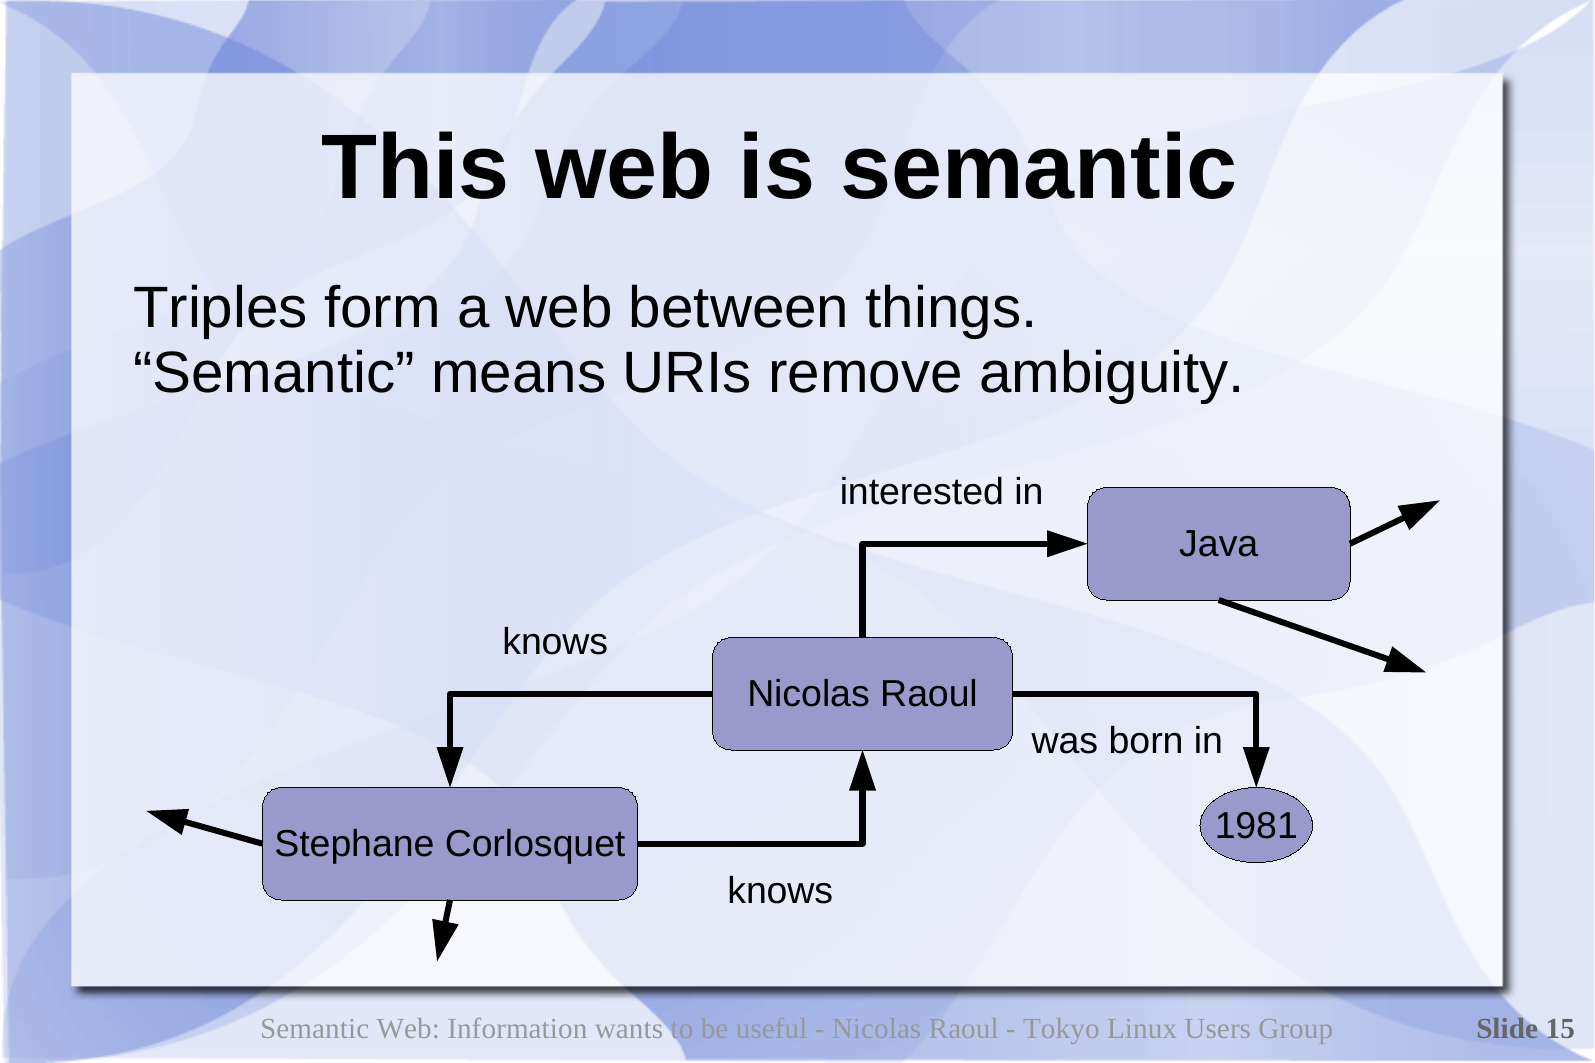

# This web is semantic
Triples form a web between things.
“Semantic” means URIs remove ambiguity.
interested in
Java
knows
Nicolas Raoul
was born in
Stephane Corlosquet
1981
knows
Semantic Web: Information wants to be useful - Nicolas Raoul - Tokyo Linux Users Group
15